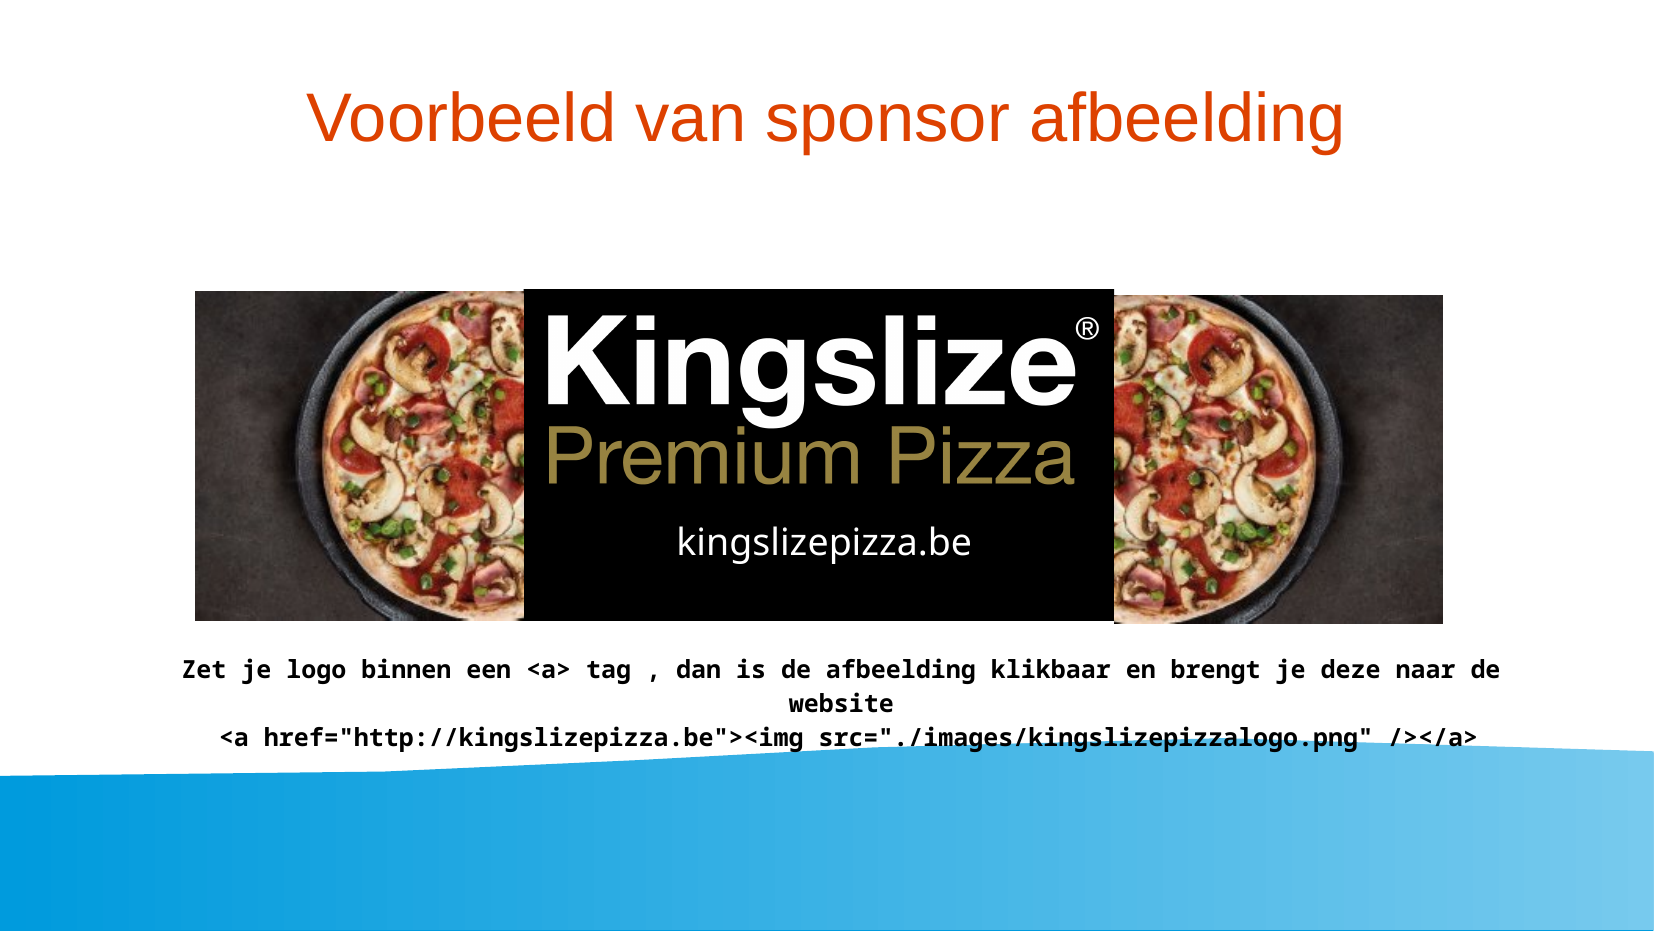

# Voorbeeld van sponsor afbeelding
kingslizepizza.be
Zet je logo binnen een <a> tag , dan is de afbeelding klikbaar en brengt je deze naar de website
 <a href="http://kingslizepizza.be"><img src="./images/kingslizepizzalogo.png" /></a>